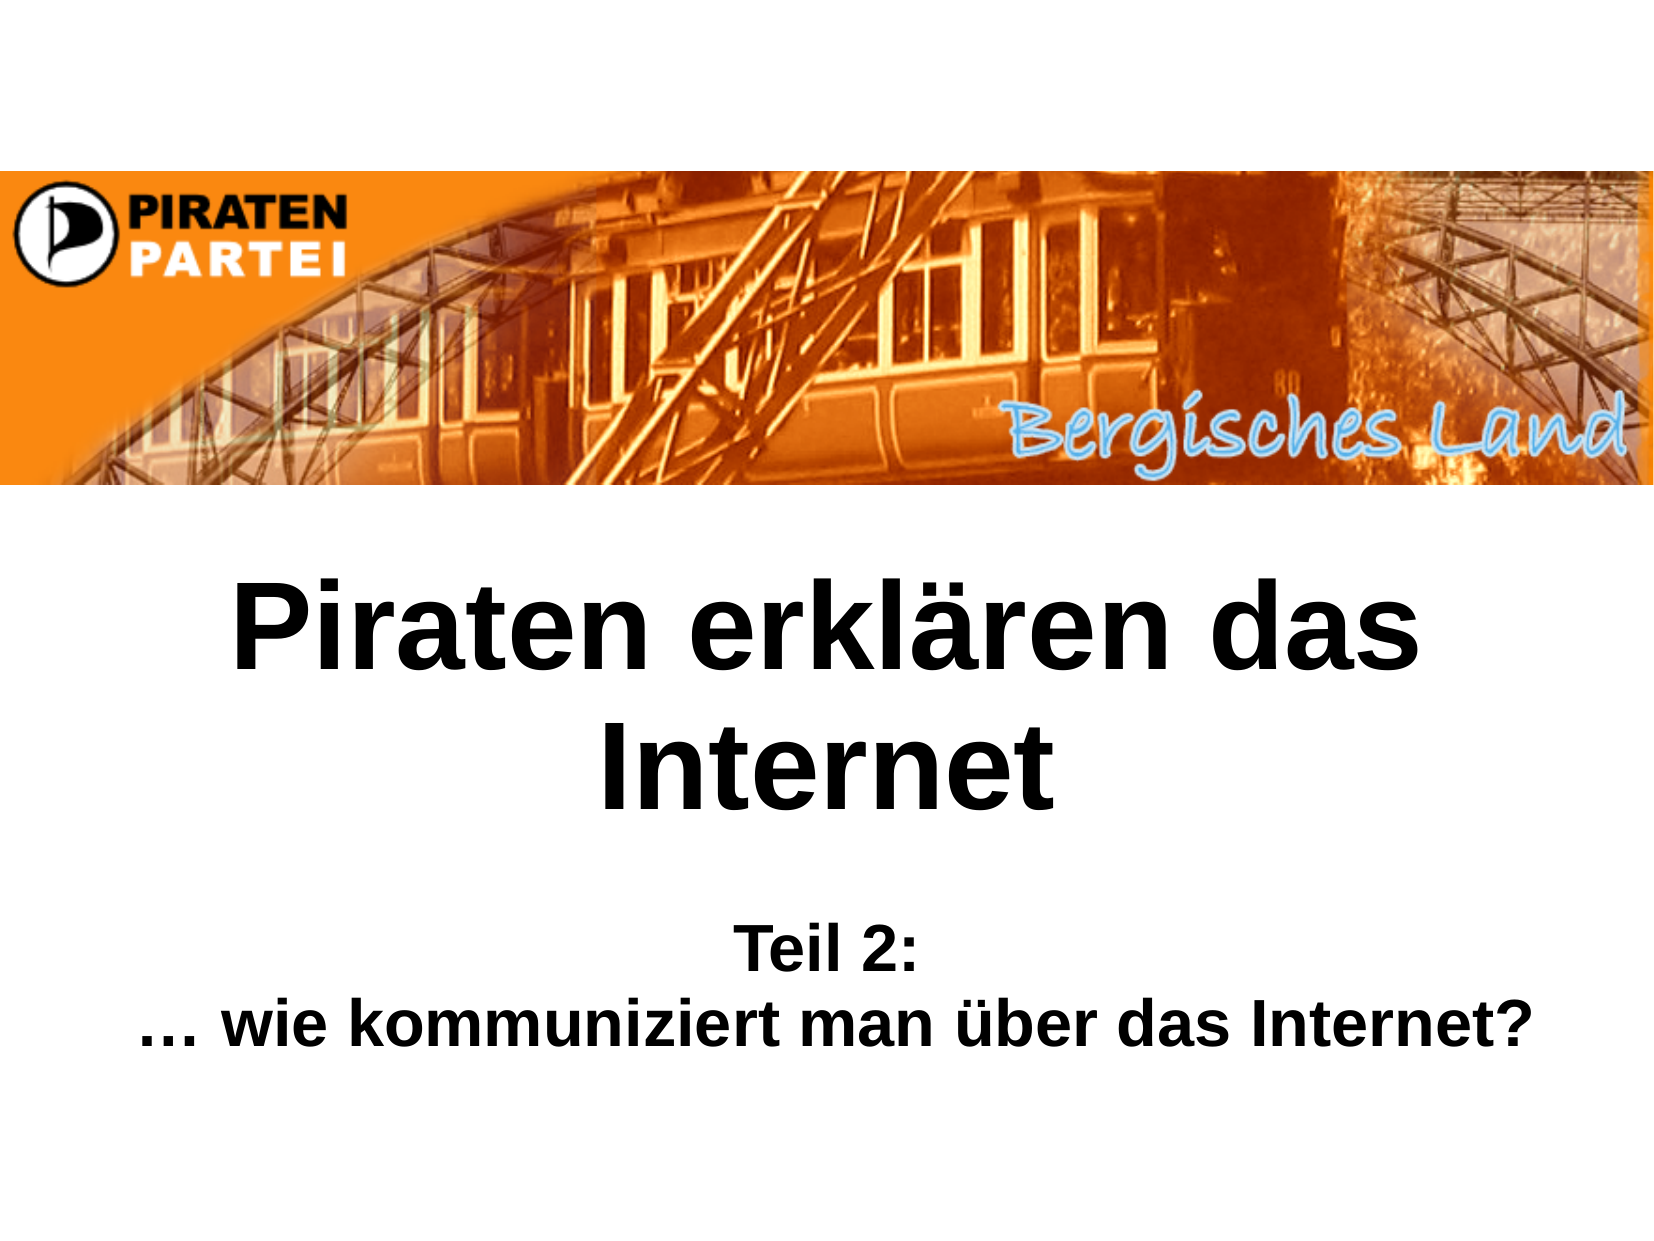

Piraten erklären das Internet
Teil 2:
 … wie kommuniziert man über das Internet?